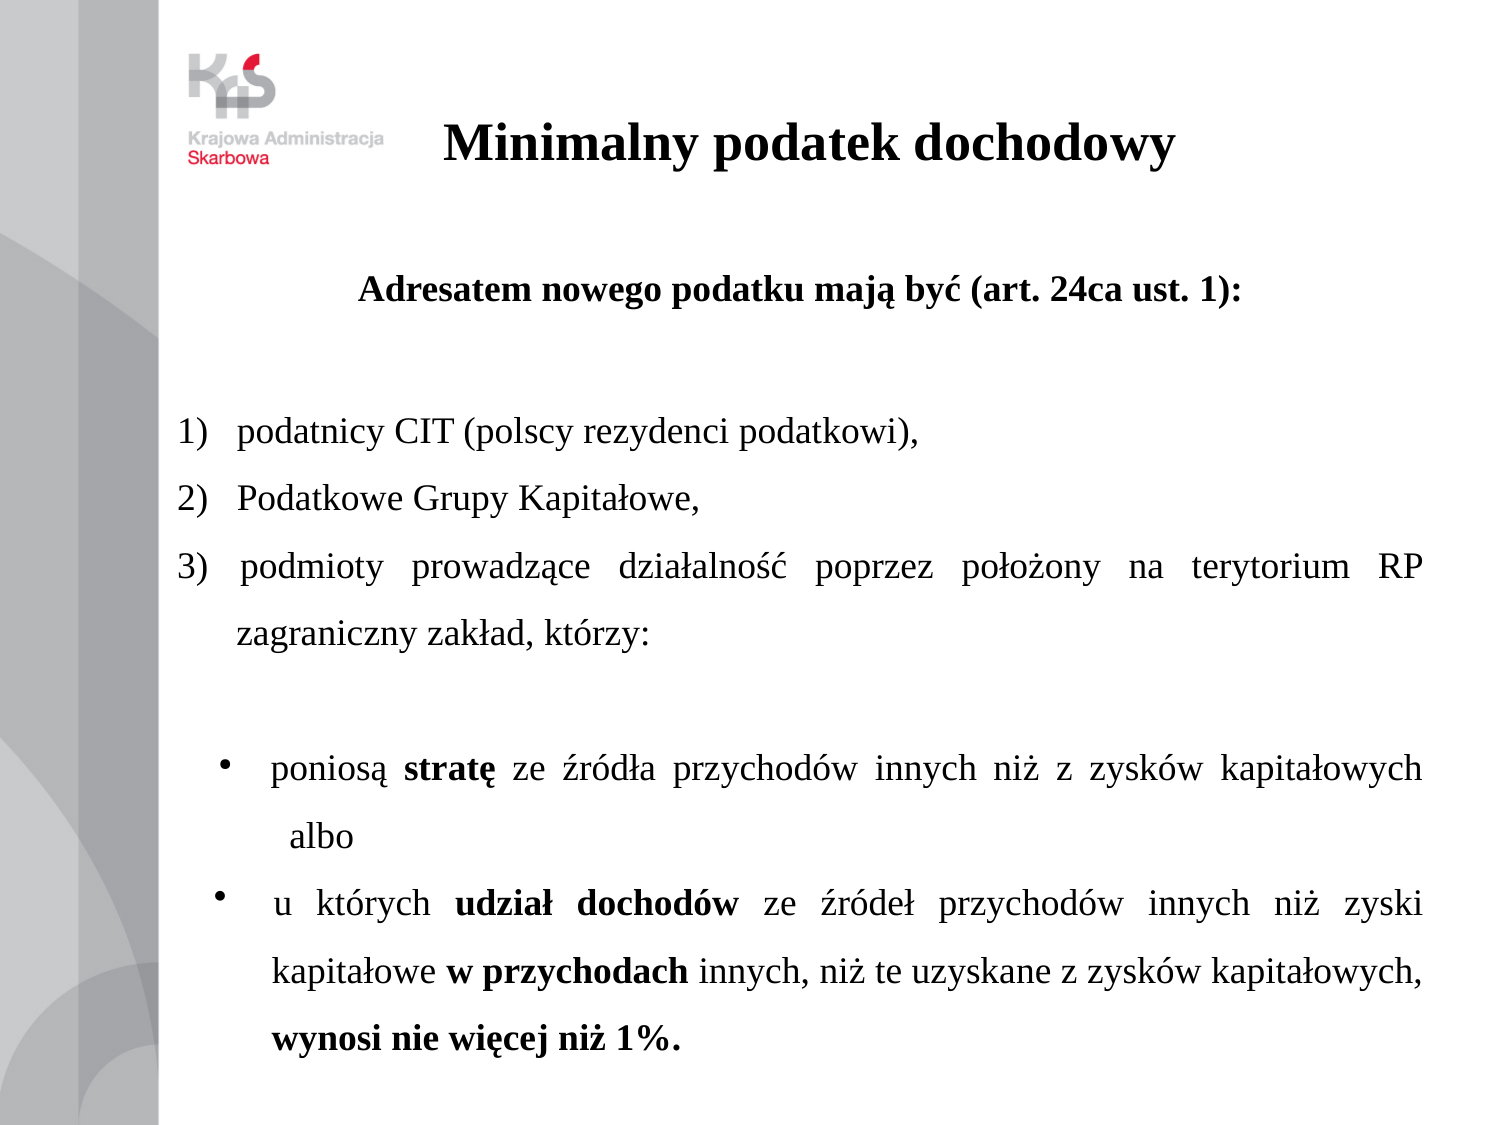

# Minimalny podatek dochodowy
Adresatem nowego podatku mają być (art. 24ca ust. 1):
 podatnicy CIT (polscy rezydenci podatkowi),
 Podatkowe Grupy Kapitałowe,
 podmioty prowadzące działalność poprzez położony na terytorium RP zagraniczny zakład, którzy:
 poniosą stratę ze źródła przychodów innych niż z zysków kapitałowych albo
 u których udział dochodów ze źródeł przychodów innych niż zyski kapitałowe w przychodach innych, niż te uzyskane z zysków kapitałowych, wynosi nie więcej niż 1%.